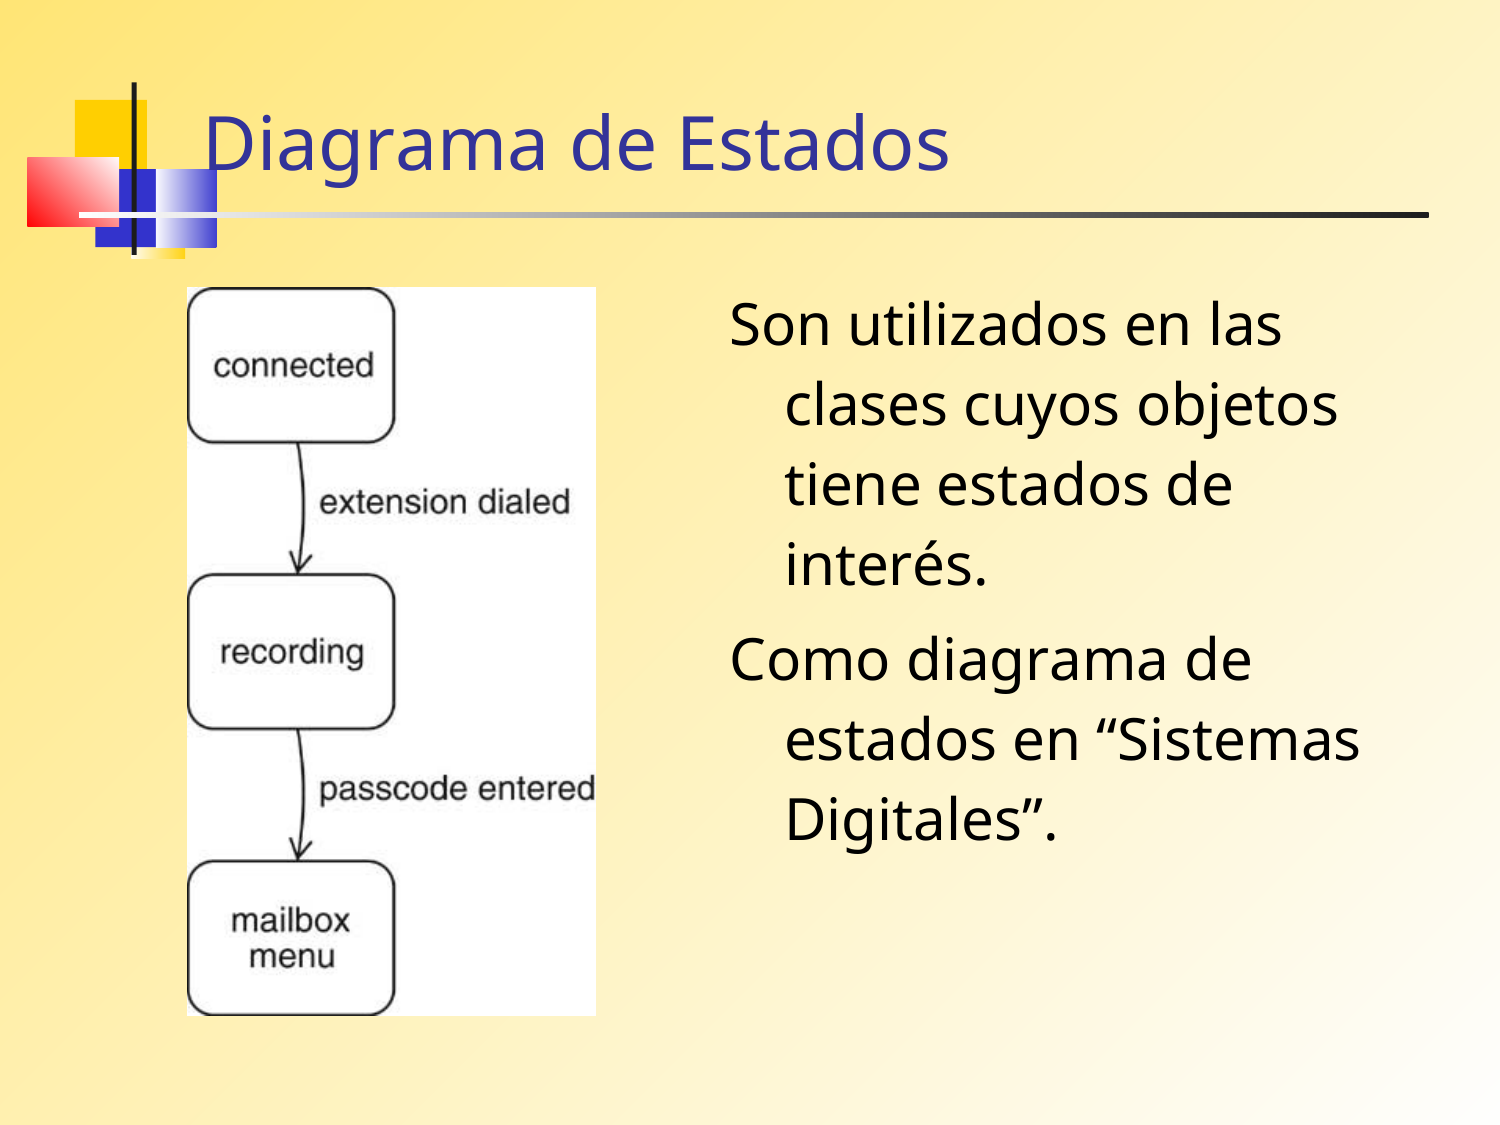

# Diagrama de Estados
Son utilizados en las clases cuyos objetos tiene estados de interés.
Como diagrama de estados en “Sistemas Digitales”.